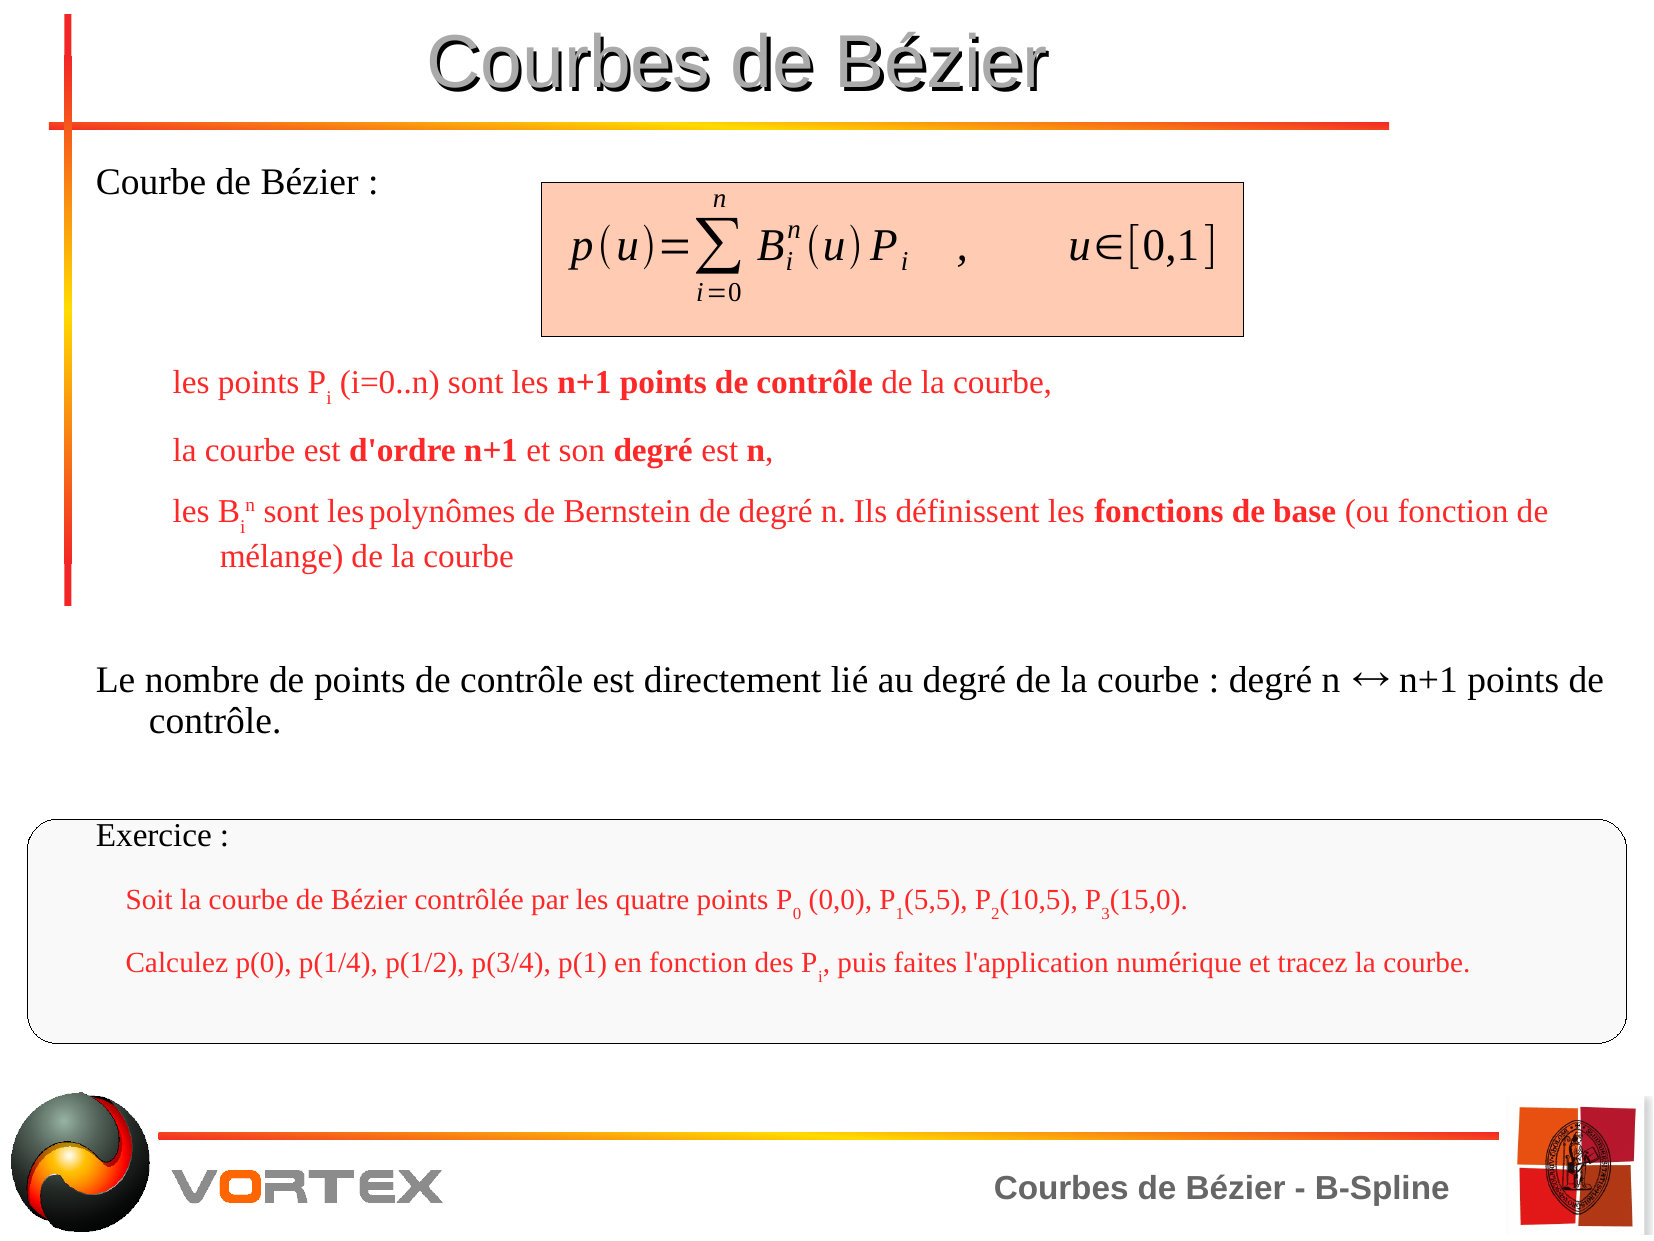

# Courbes de Bézier
Courbe de Bézier :
les points Pi (i=0..n) sont les n+1 points de contrôle de la courbe,
la courbe est d'ordre n+1 et son degré est n,
les Bin sont les polynômes de Bernstein de degré n. Ils définissent les fonctions de base (ou fonction de mélange) de la courbe
Le nombre de points de contrôle est directement lié au degré de la courbe : degré n  n+1 points de contrôle.
Exercice :
Soit la courbe de Bézier contrôlée par les quatre points P0 (0,0), P1(5,5), P2(10,5), P3(15,0).
Calculez p(0), p(1/4), p(1/2), p(3/4), p(1) en fonction des Pi, puis faites l'application numérique et tracez la courbe.